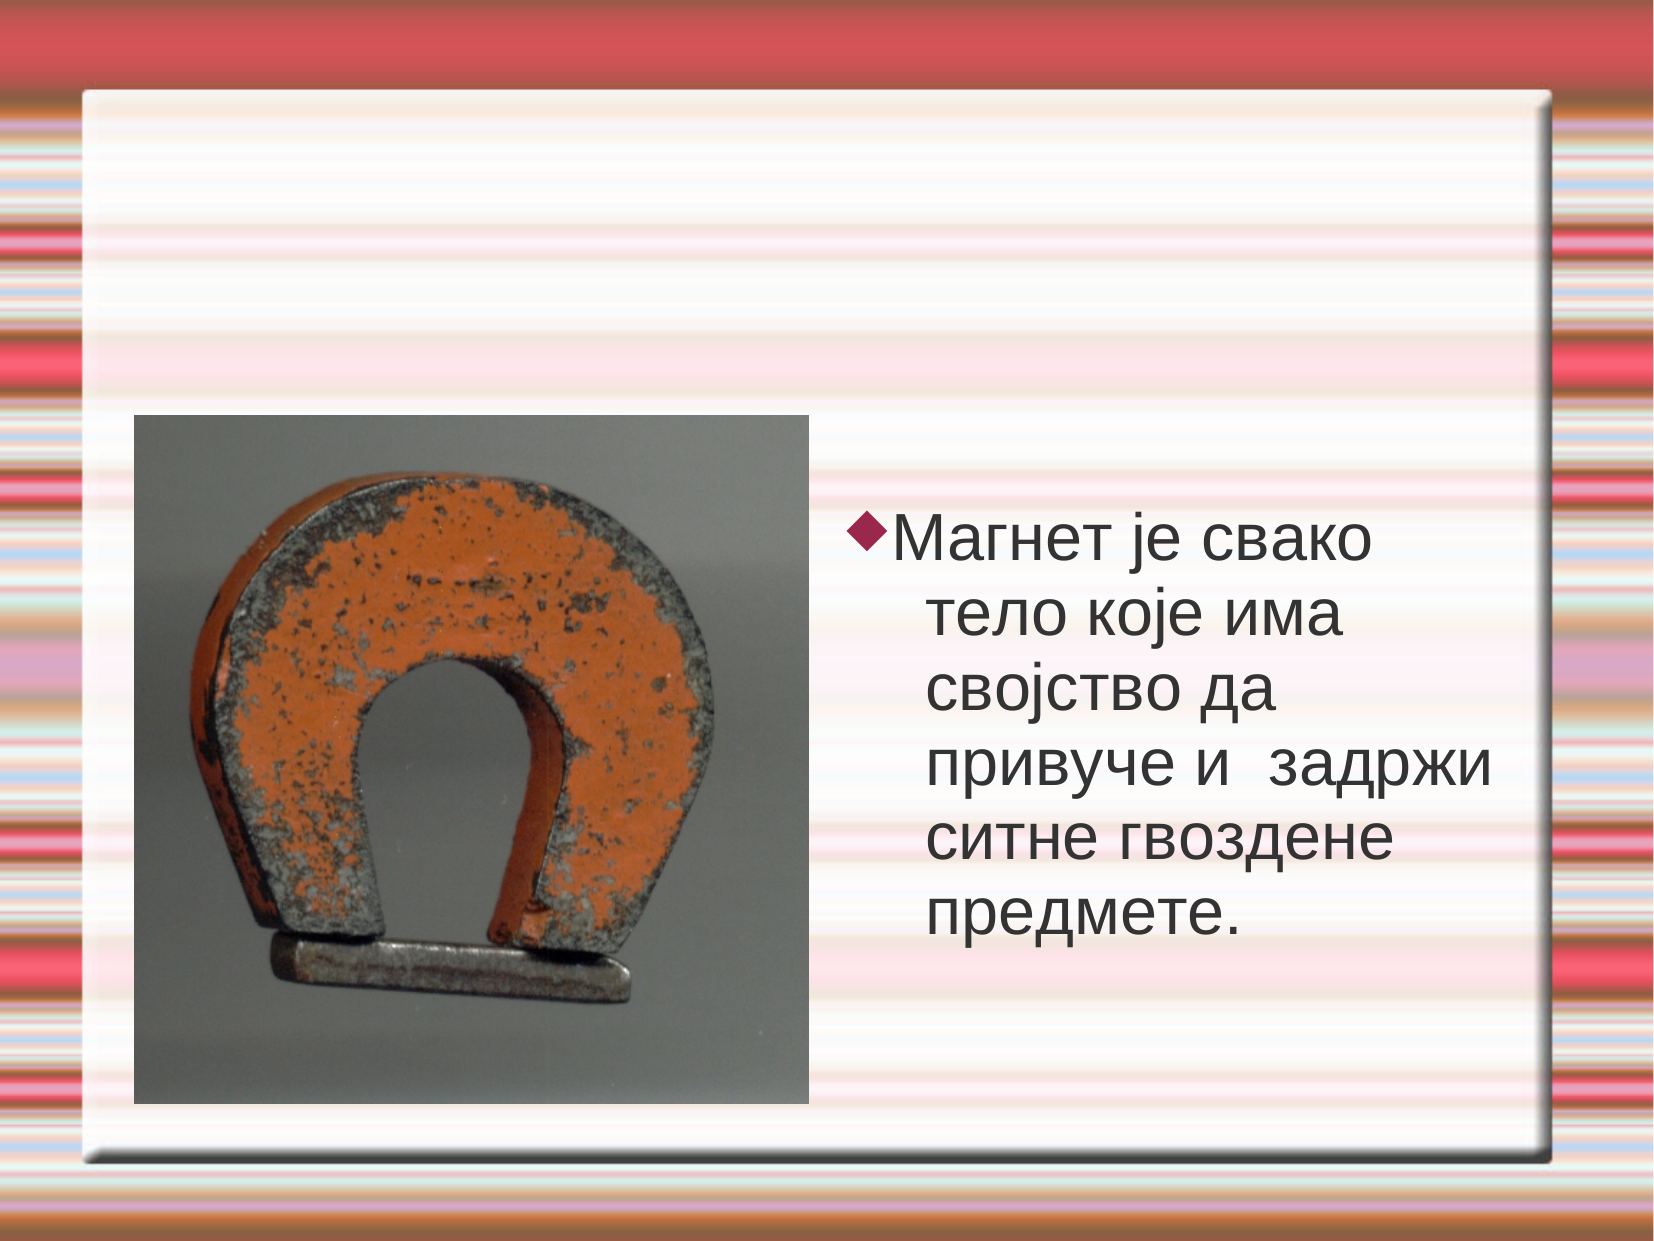

#
Магнет је свако тело које има својство да привуче и задржи ситне гвоздене предмете.